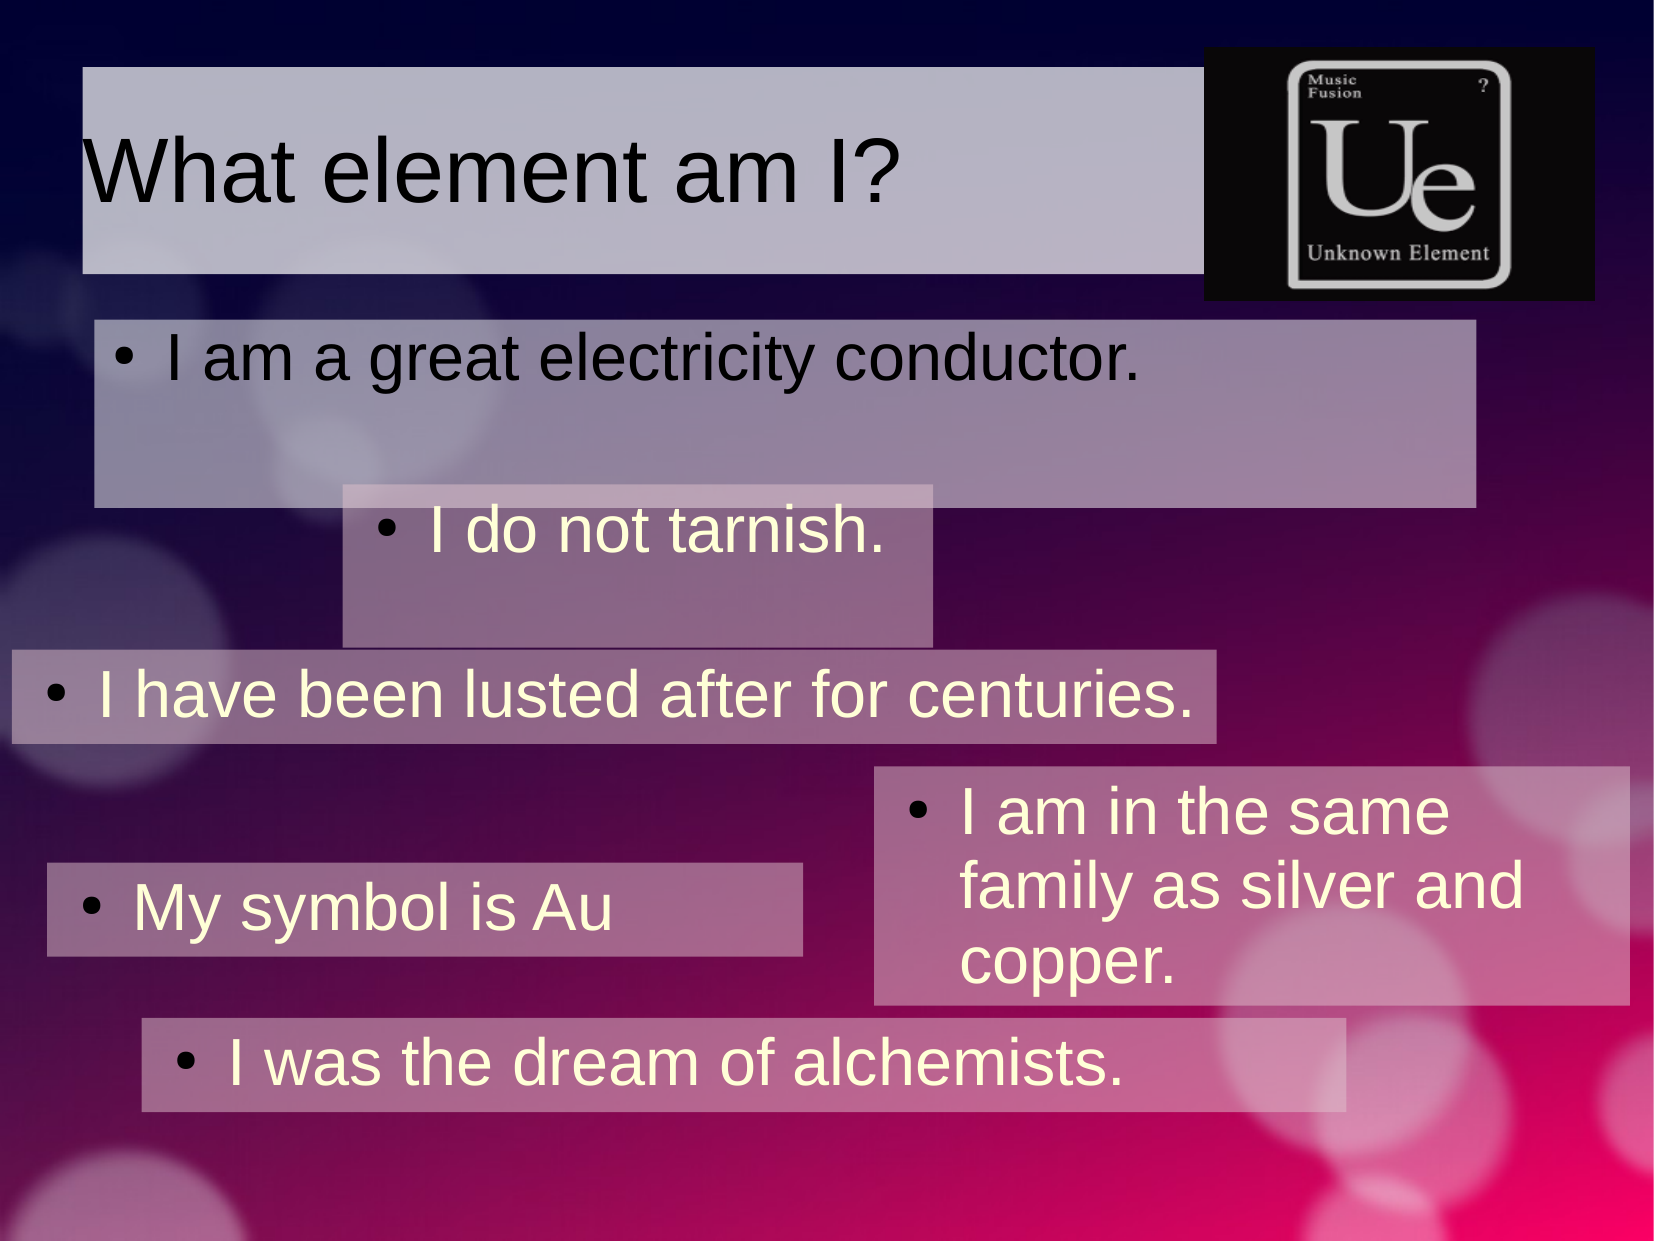

# What element am I?
I am a great electricity conductor.
I do not tarnish.
I have been lusted after for centuries.
I am in the same family as silver and copper.
My symbol is Au
I was the dream of alchemists.